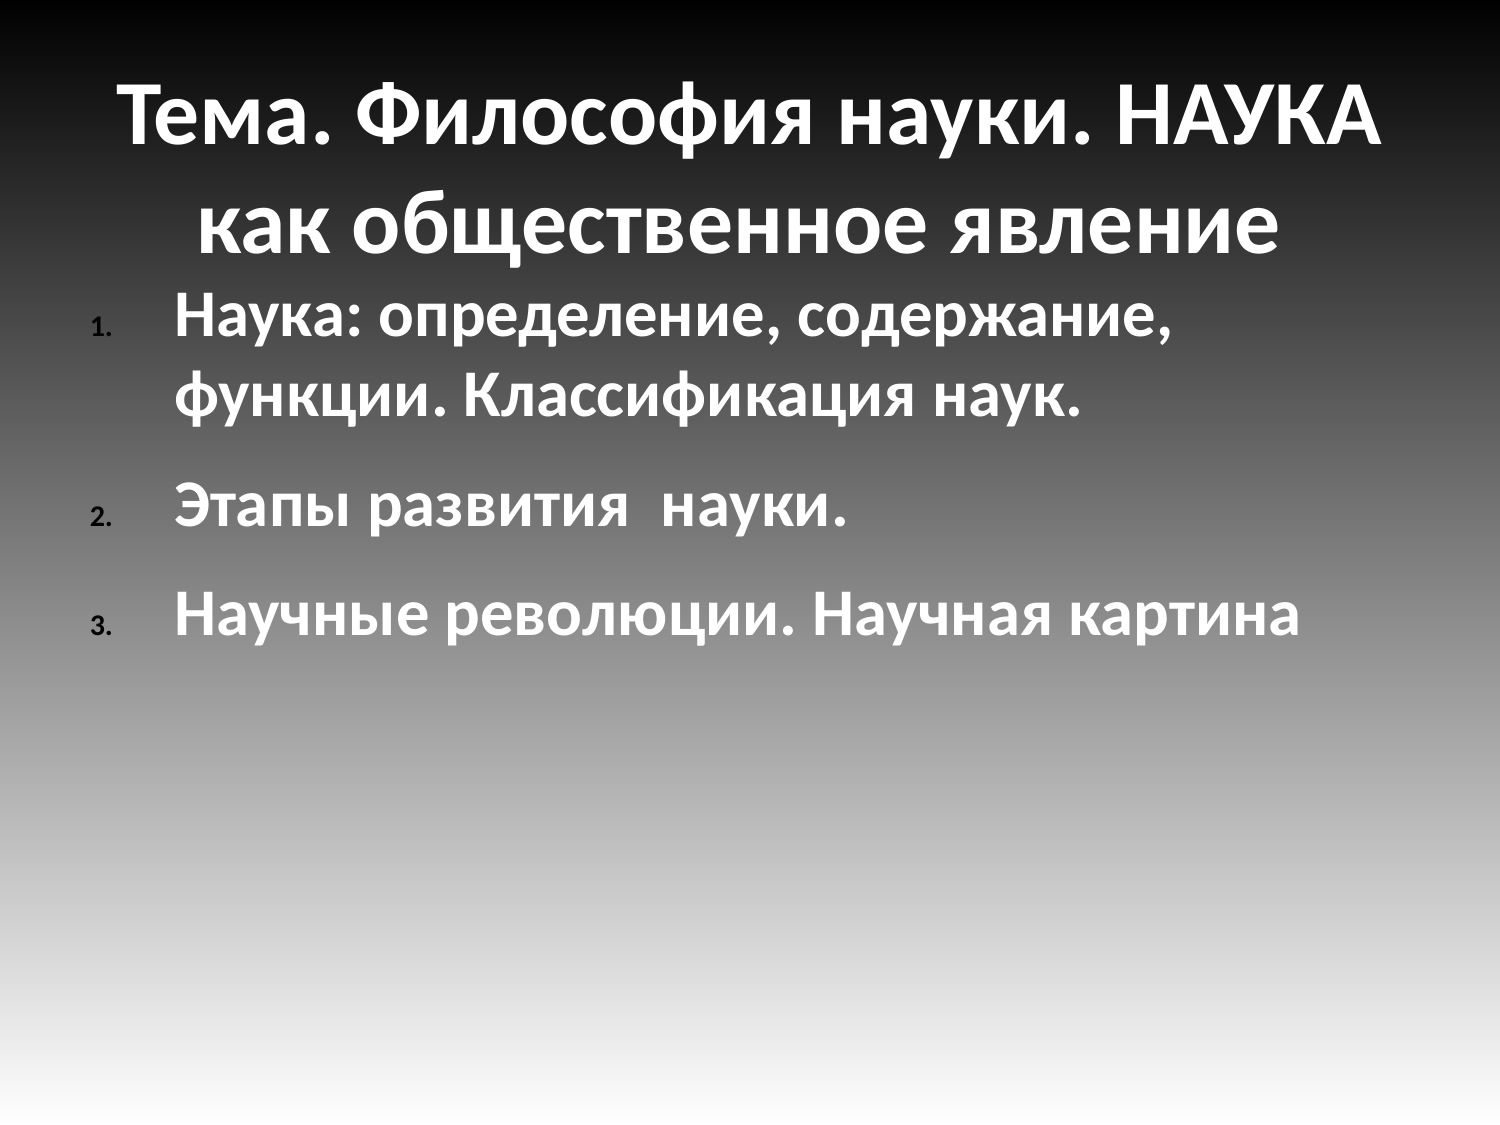

# Тема. Философия науки. НАУКА как общественное явление
Наука: определение, содержание, функции. Классификация наук.
Этапы развития науки.
Научные революции. Научная картина